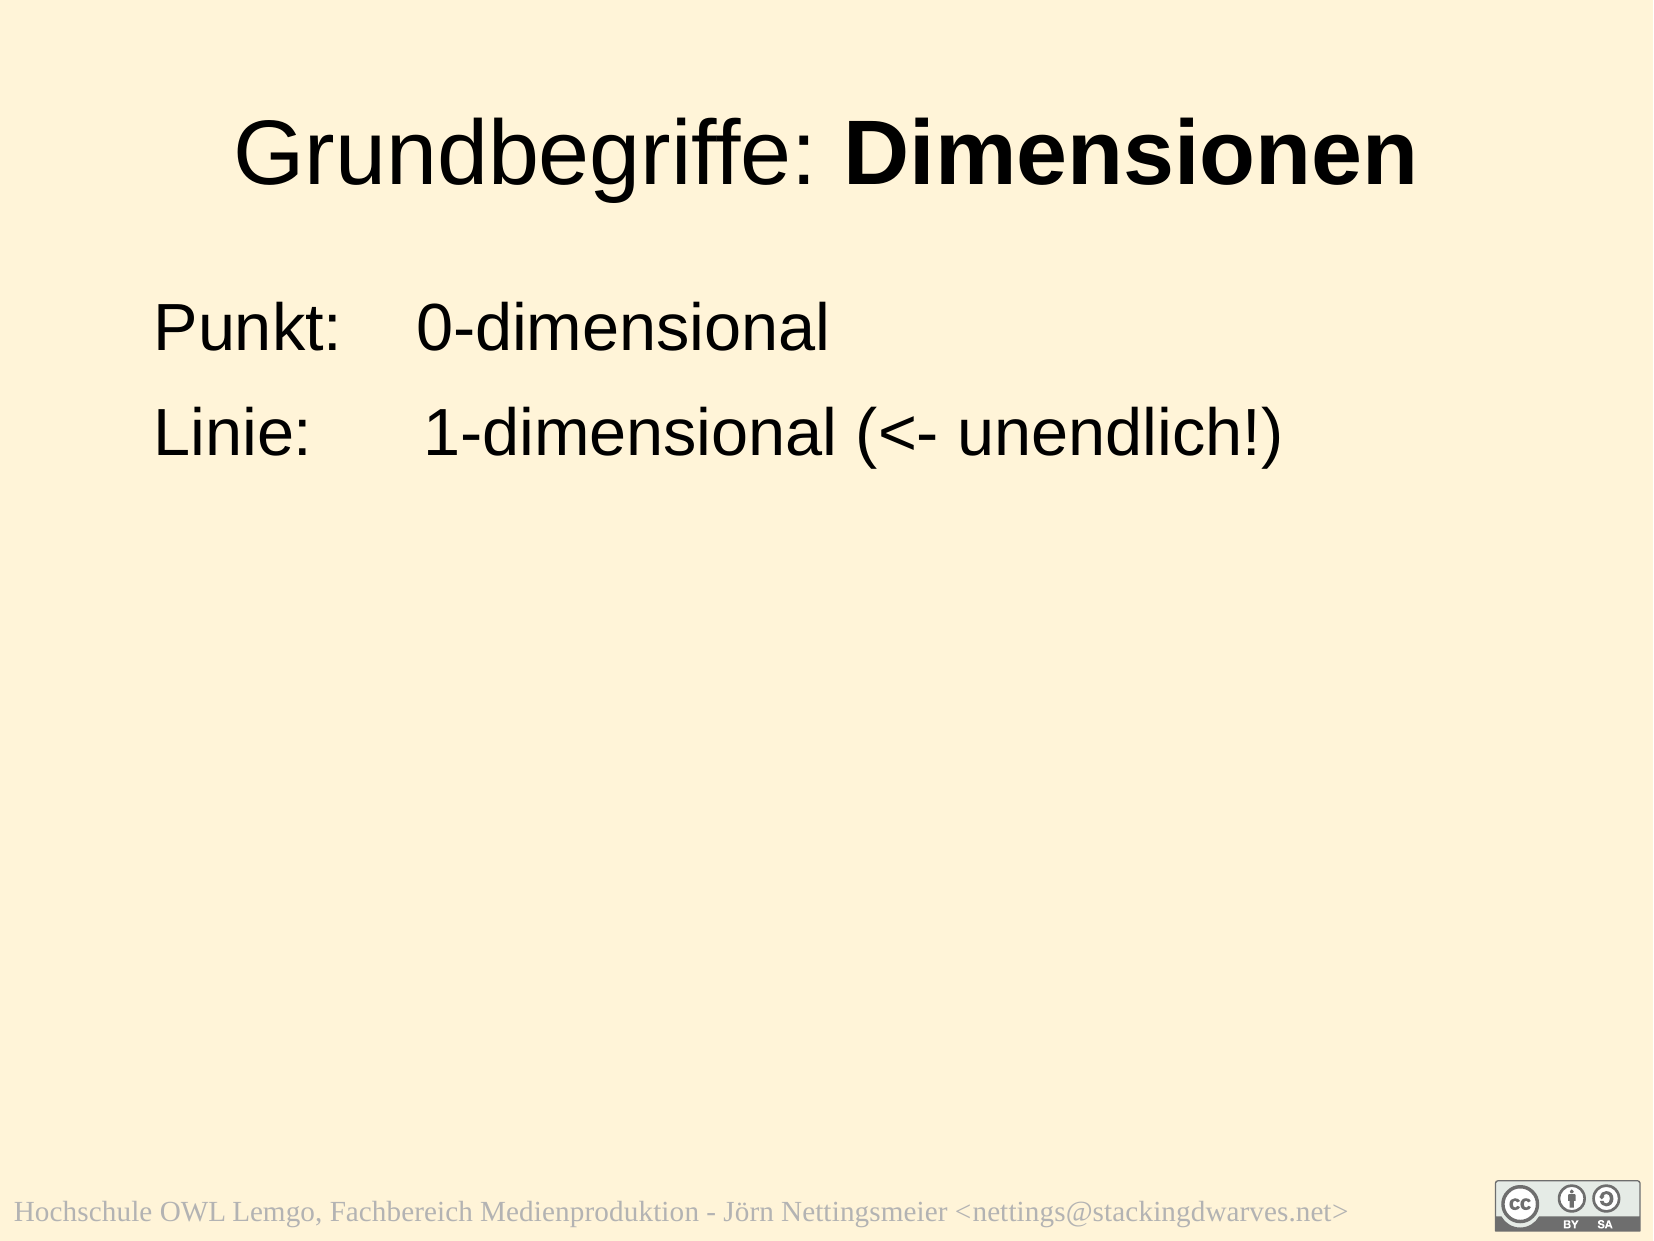

# Grundbegriffe: Dimensionen
Punkt: 0-dimensional
Linie: 1-dimensional (<- unendlich!)